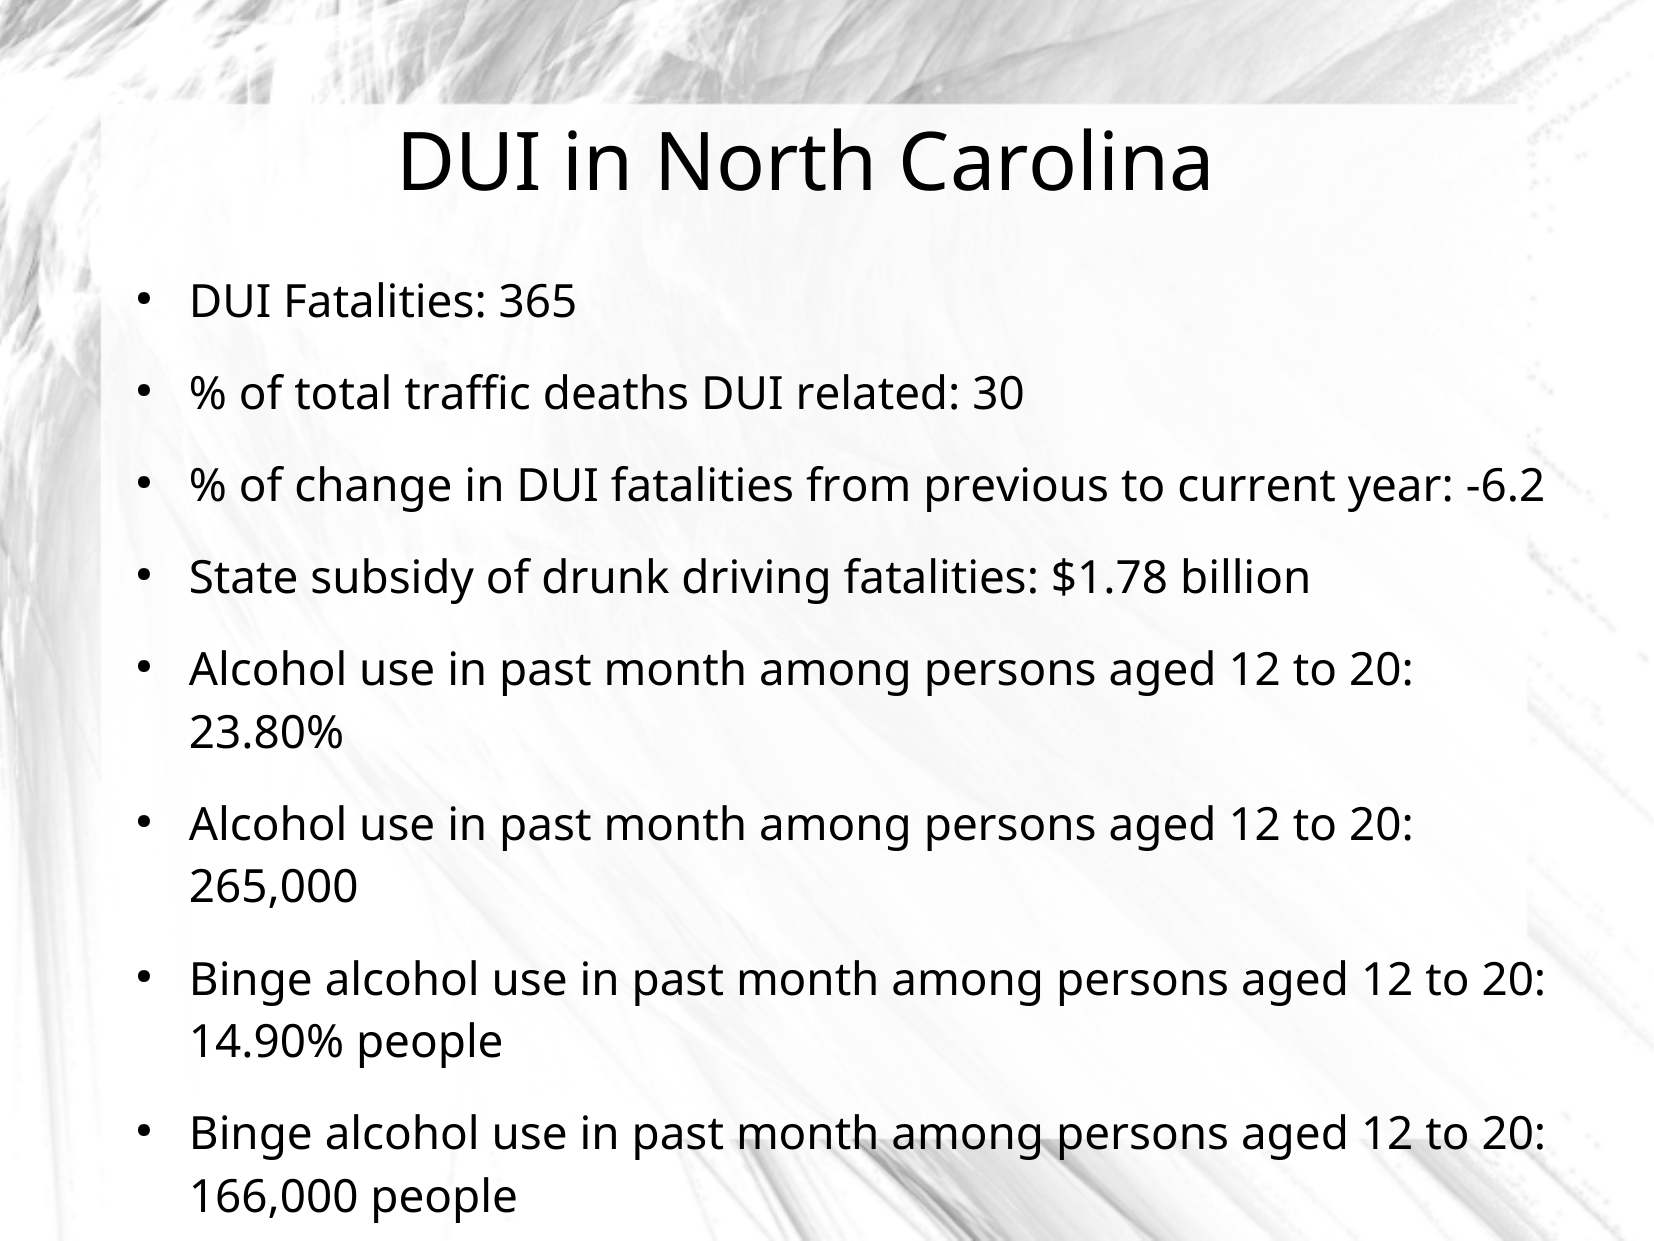

# DUI in North Carolina
DUI Fatalities: 365
% of total traffic deaths DUI related: 30
% of change in DUI fatalities from previous to current year: -6.2
State subsidy of drunk driving fatalities: $1.78 billion
Alcohol use in past month among persons aged 12 to 20: 23.80%
Alcohol use in past month among persons aged 12 to 20: 265,000
Binge alcohol use in past month among persons aged 12 to 20: 14.90% people
Binge alcohol use in past month among persons aged 12 to 20: 166,000 people